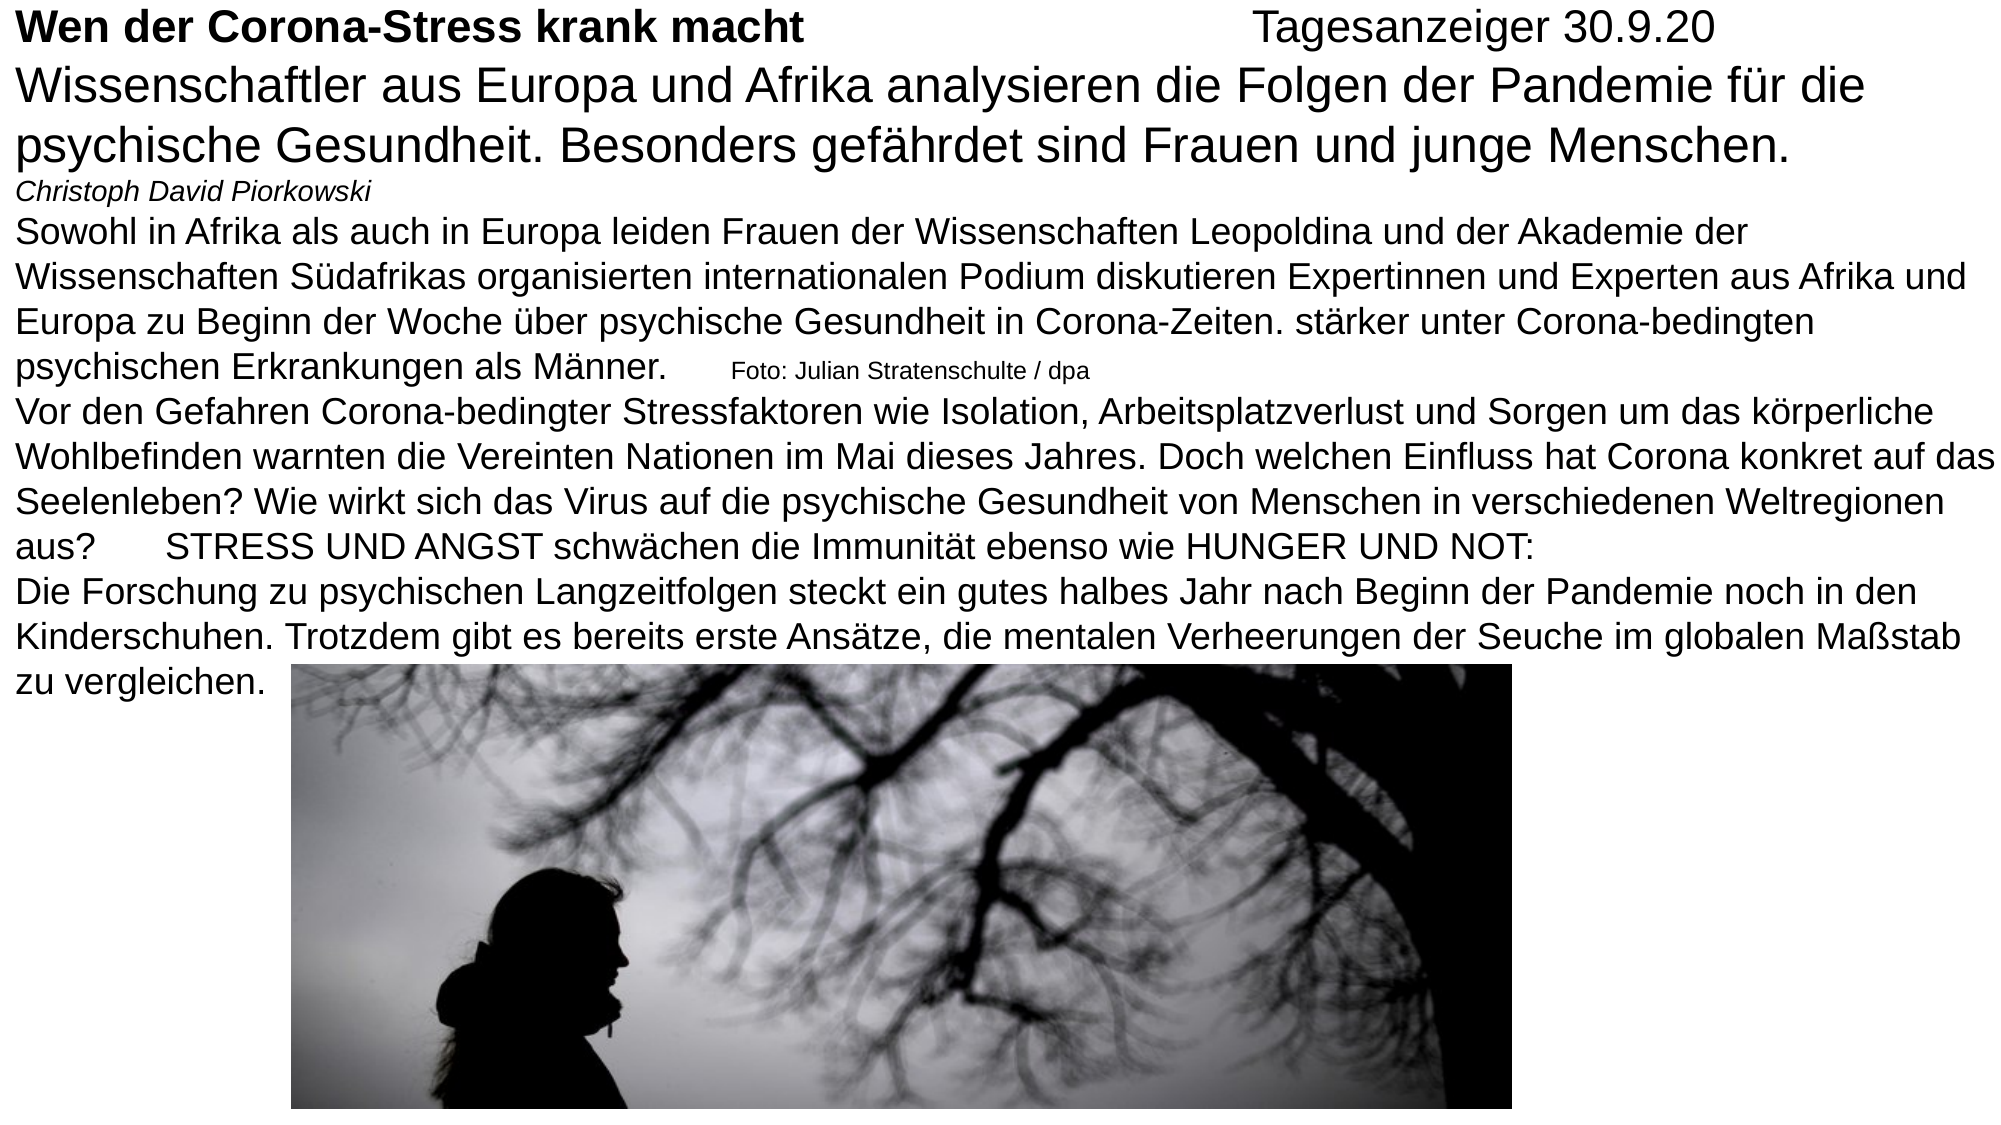

Wen der Corona-Stress krank macht Tagesanzeiger 30.9.20
Wissenschaftler aus Europa und Afrika analysieren die Folgen der Pandemie für die psychische Gesundheit. Besonders gefährdet sind Frauen und junge Menschen.
Christoph David Piorkowski
Sowohl in Afrika als auch in Europa leiden Frauen der Wissenschaften Leopoldina und der Akademie der Wissenschaften Südafrikas organisierten internationalen Podium diskutieren Expertinnen und Experten aus Afrika und Europa zu Beginn der Woche über psychische Gesundheit in Corona-Zeiten. stärker unter Corona-bedingten psychischen Erkrankungen als Männer. Foto: Julian Stratenschulte / dpa
Vor den Gefahren Corona-bedingter Stressfaktoren wie Isolation, Arbeitsplatzverlust und Sorgen um das körperliche Wohlbefinden warnten die Vereinten Nationen im Mai dieses Jahres. Doch welchen Einfluss hat Corona konkret auf das Seelenleben? Wie wirkt sich das Virus auf die psychische Gesundheit von Menschen in verschiedenen Weltregionen aus? 	STRESS UND ANGST schwächen die Immunität ebenso wie HUNGER UND NOT:
Die Forschung zu psychischen Langzeitfolgen steckt ein gutes halbes Jahr nach Beginn der Pandemie noch in den Kinderschuhen. Trotzdem gibt es bereits erste Ansätze, die mentalen Verheerungen der Seuche im globalen Maßstab zu vergleichen.